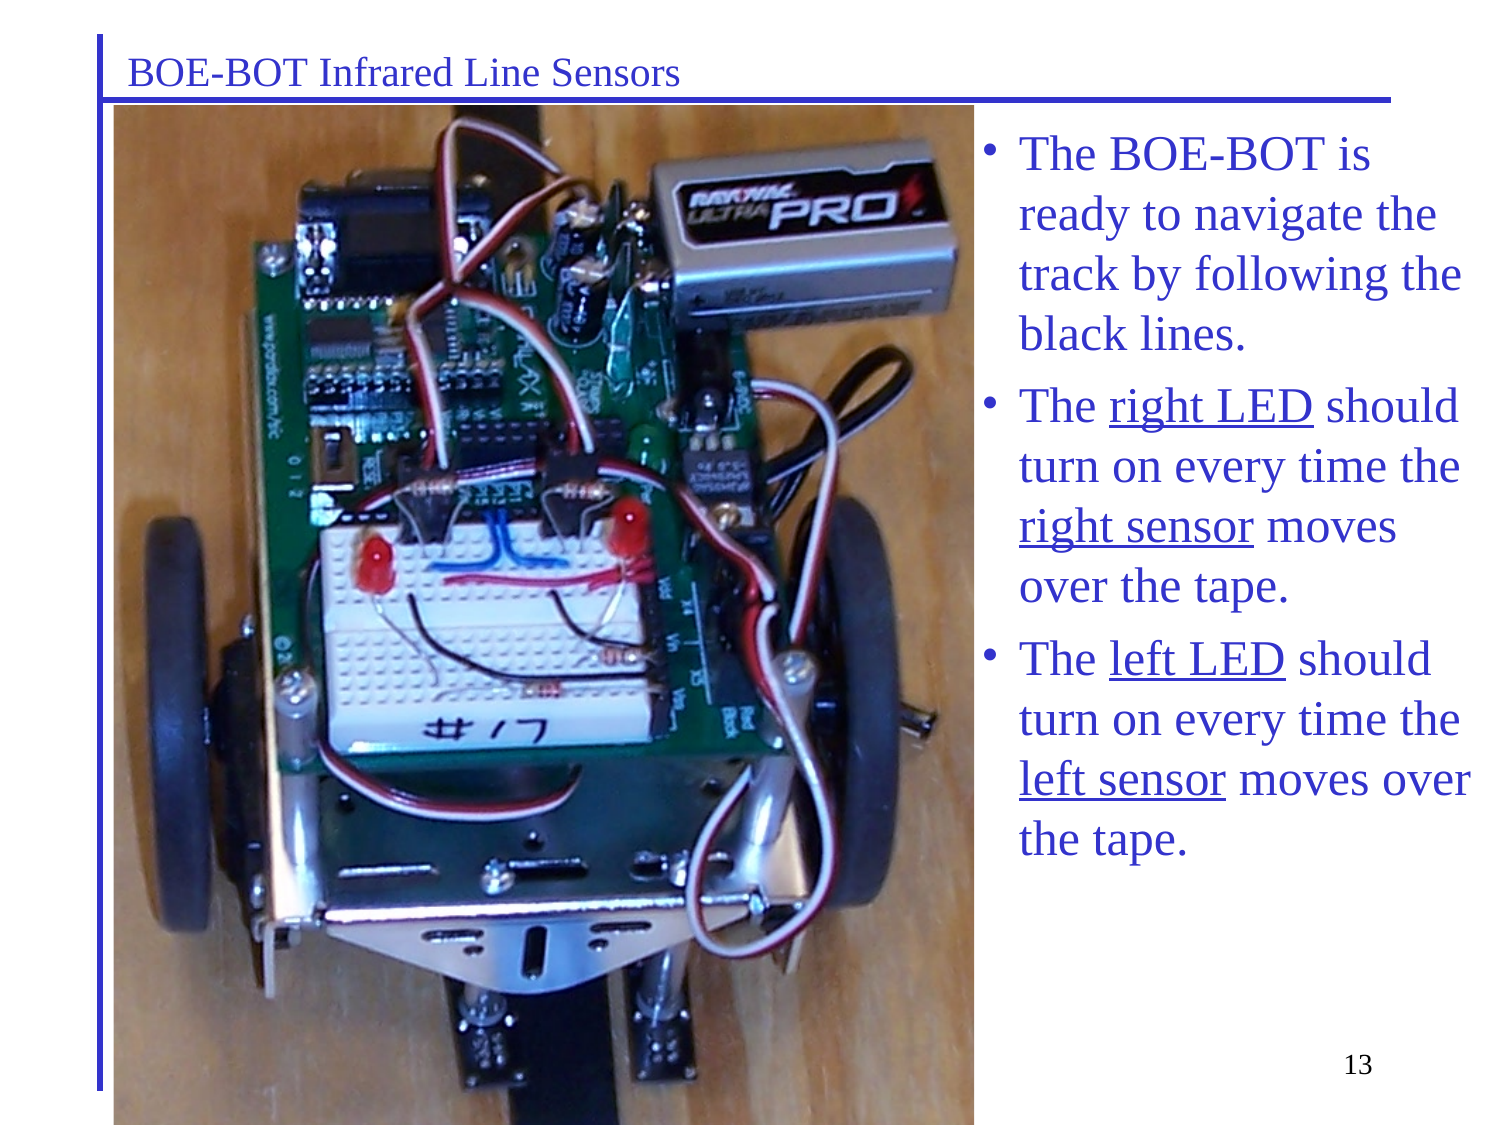

BOE-BOT Infrared Line Sensors
The BOE-BOT is ready to navigate the track by following the black lines.
The right LED should turn on every time the right sensor moves over the tape.
The left LED should turn on every time the left sensor moves over the tape.